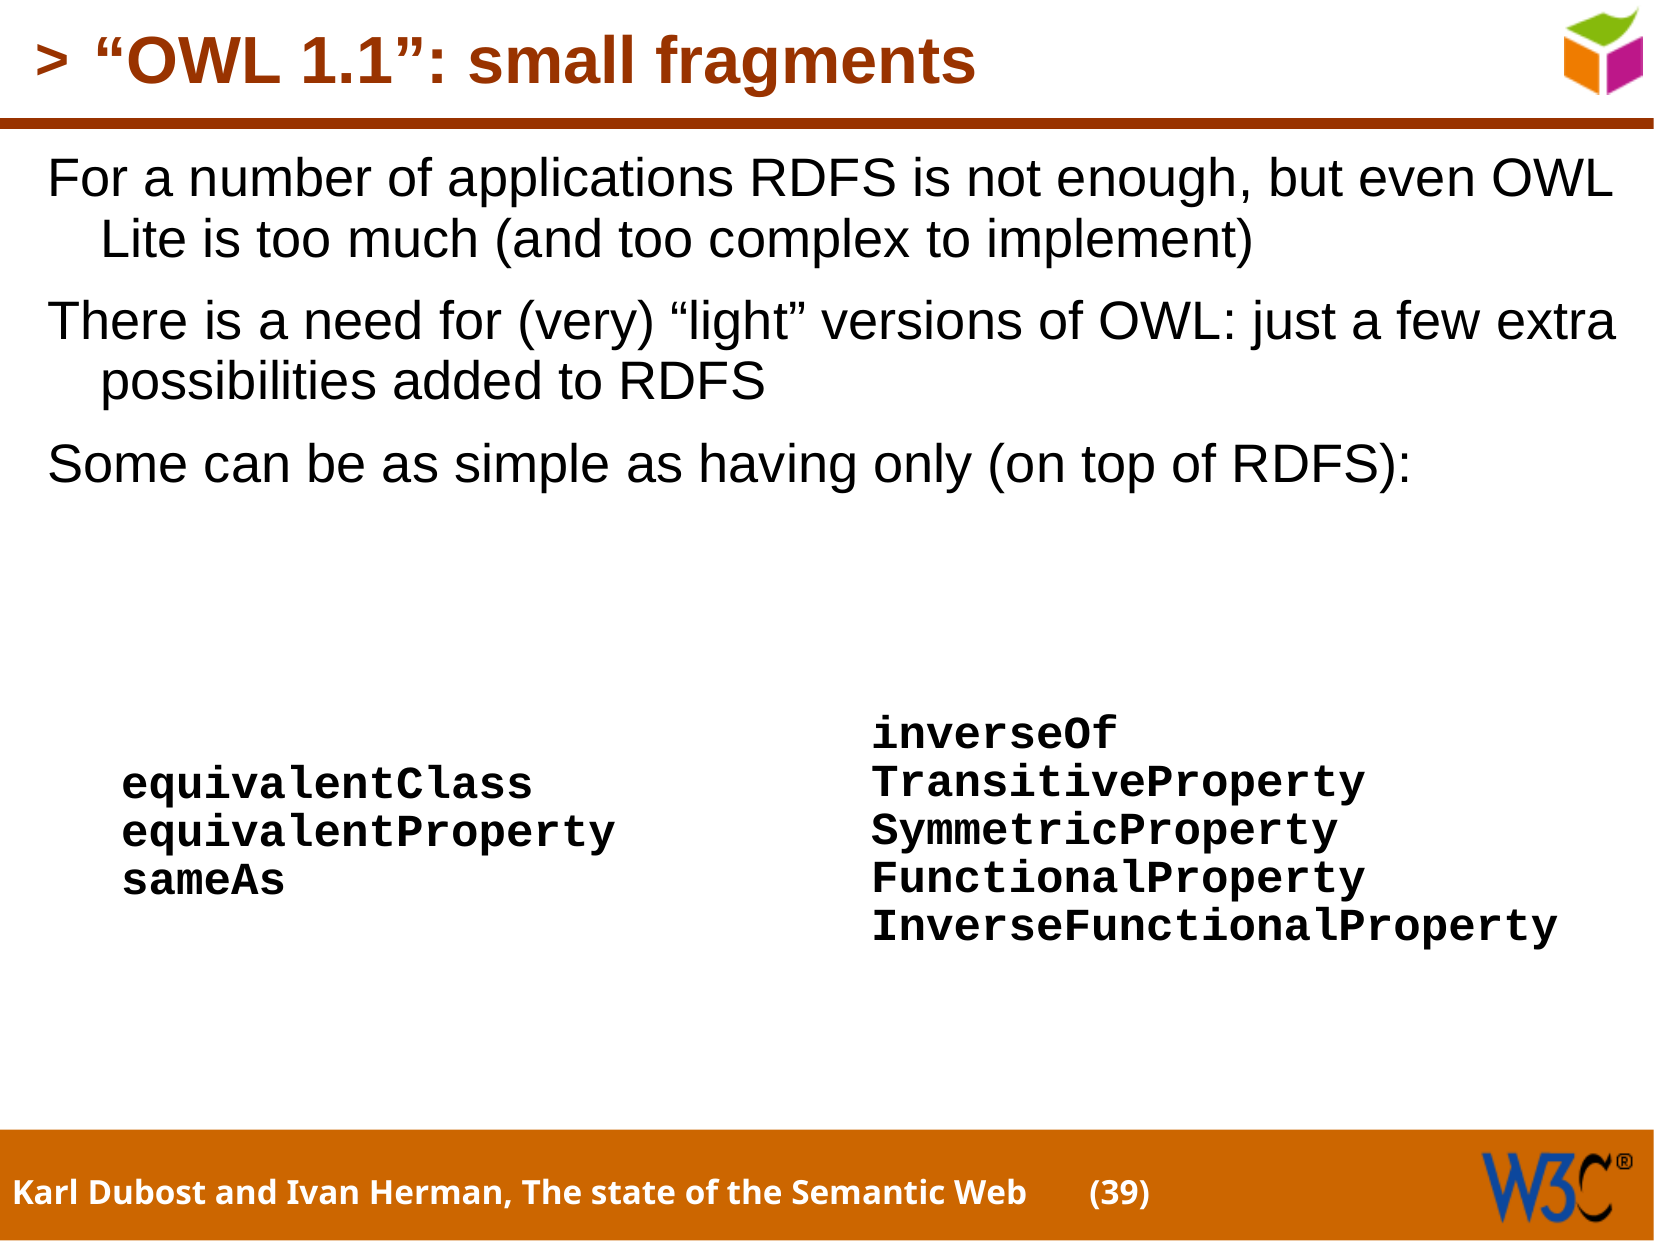

# “OWL 1.1”: small fragments
For a number of applications RDFS is not enough, but even OWL Lite is too much (and too complex to implement)
There is a need for (very) “light” versions of OWL: just a few extra possibilities added to RDFS
Some can be as simple as having only (on top of RDFS):
inverseOf
TransitiveProperty
SymmetricProperty
FunctionalProperty
InverseFunctionalProperty
equivalentClass
equivalentProperty
sameAs